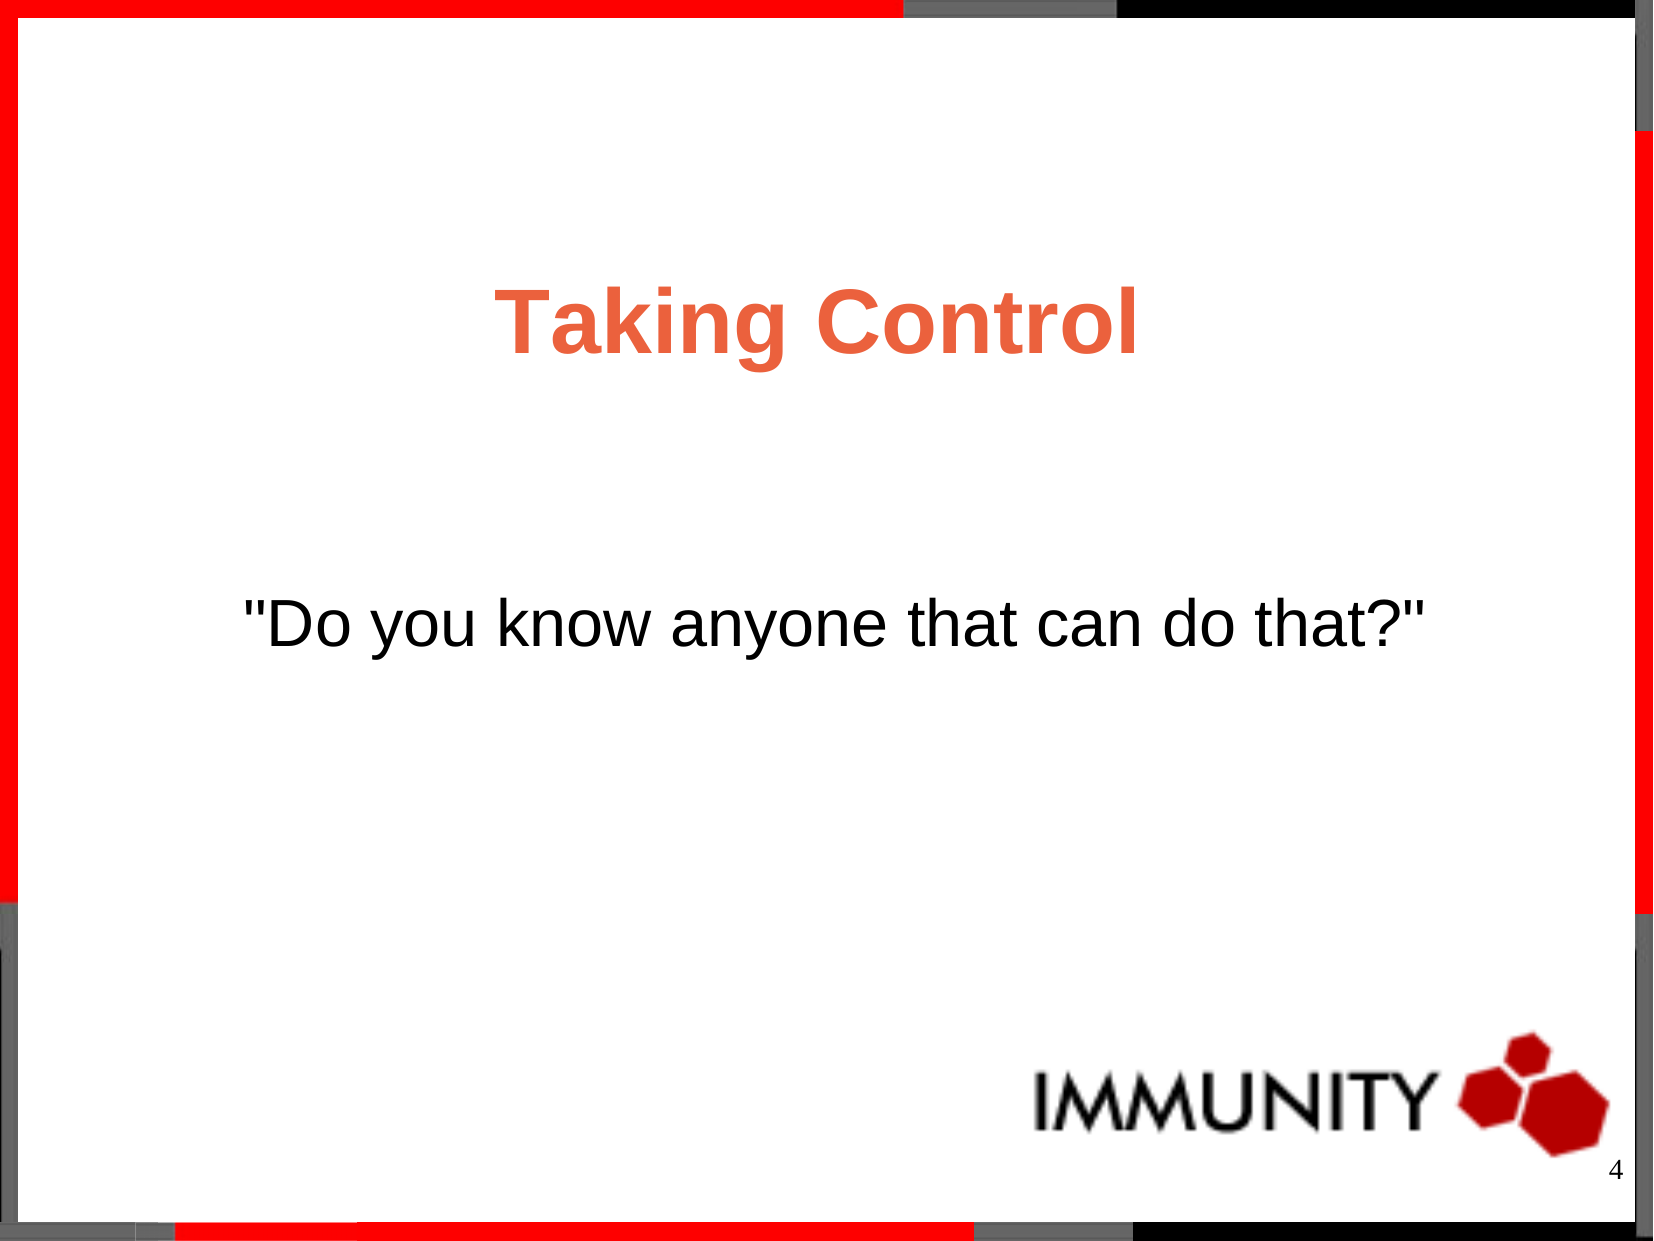

Taking Control
# "Do you know anyone that can do that?"